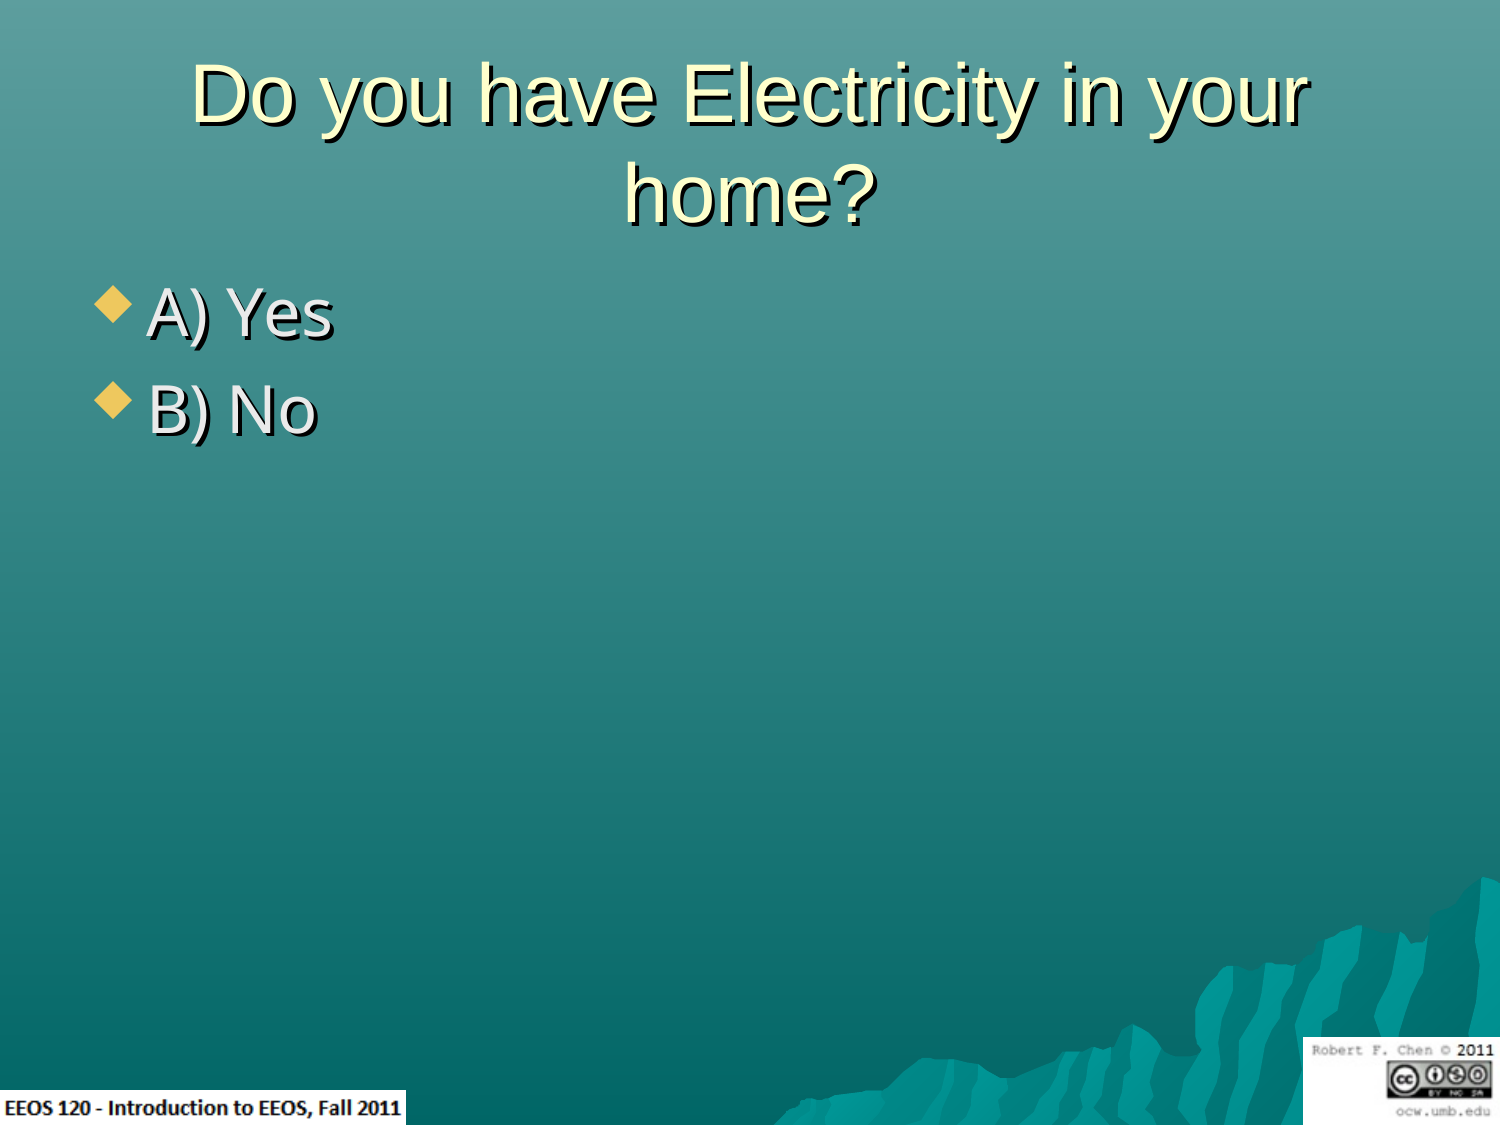

# Do you have Electricity in your home?
A) Yes
B) No